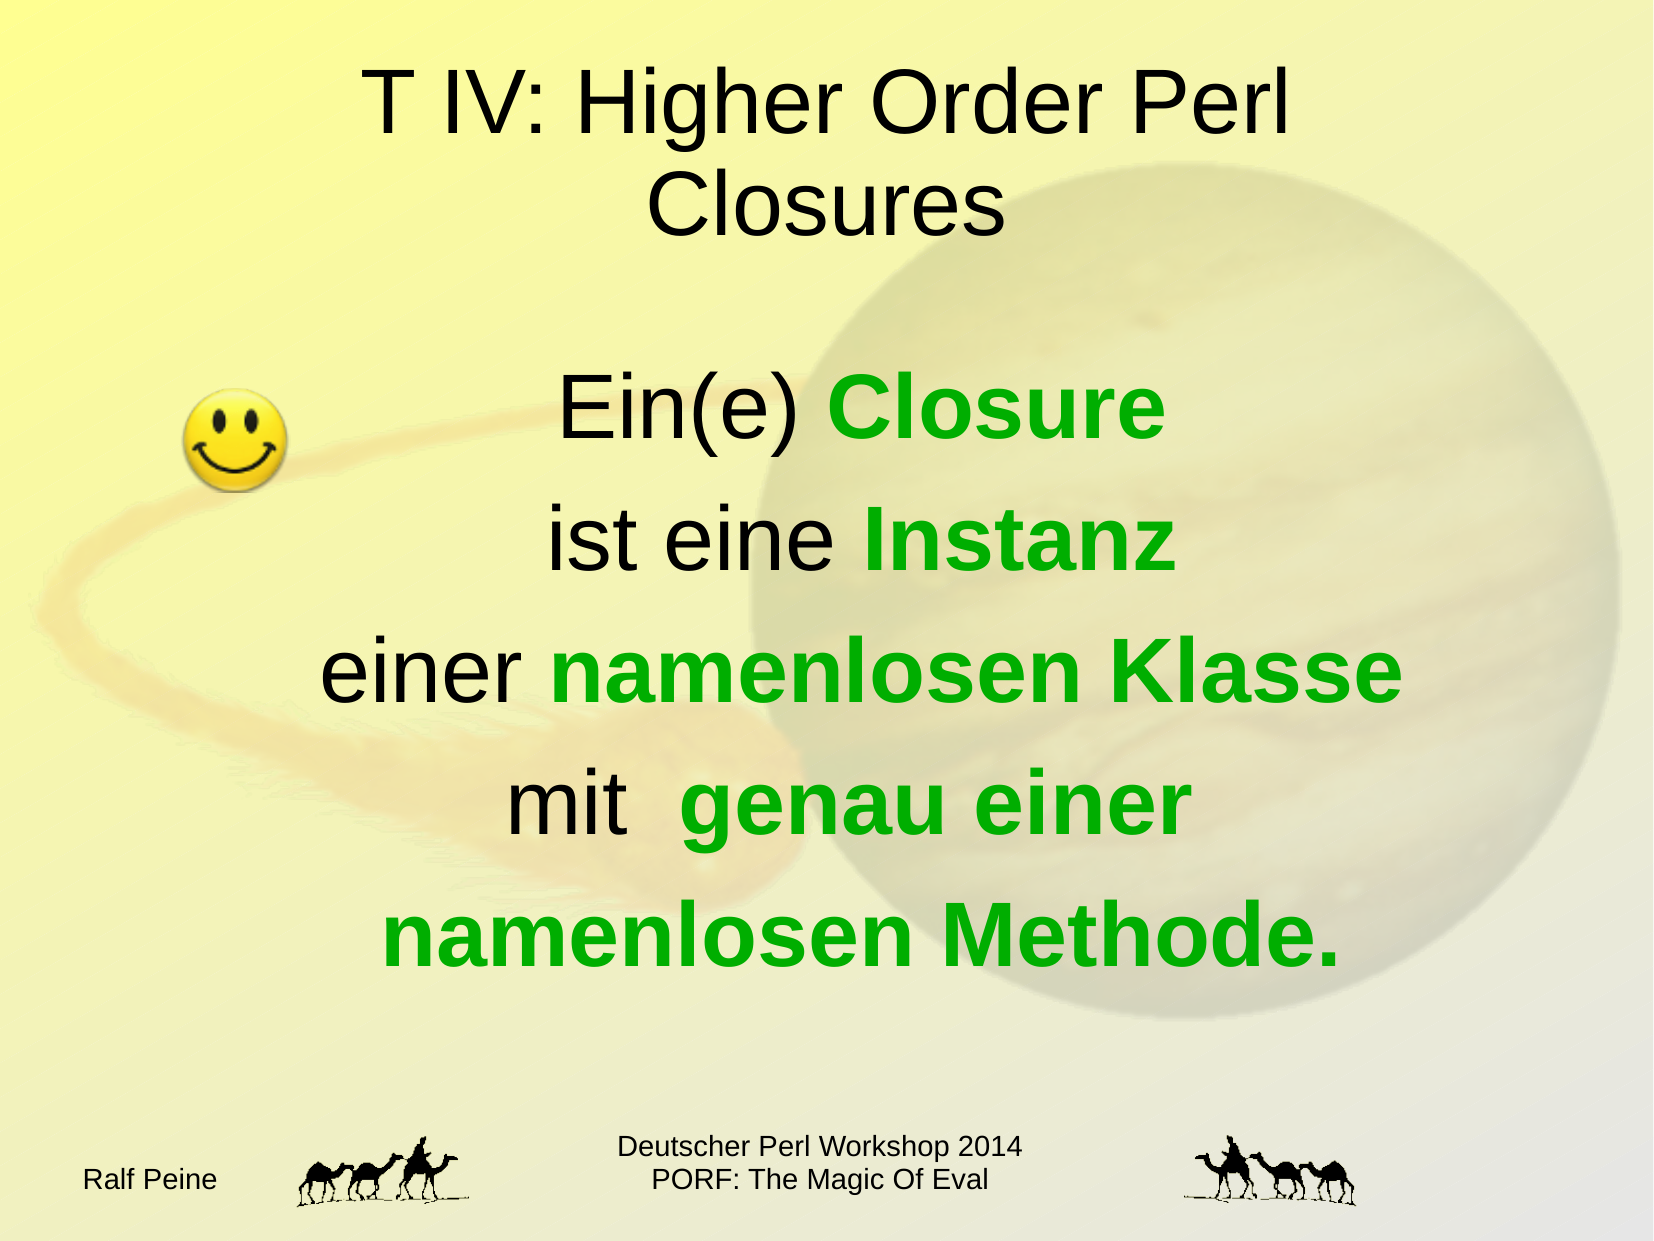

# T IV: Higher Order Perl Closures
Ein(e) Closure
ist eine Instanz
einer namenlosen Klasse
mit genau einer
namenlosen Methode.